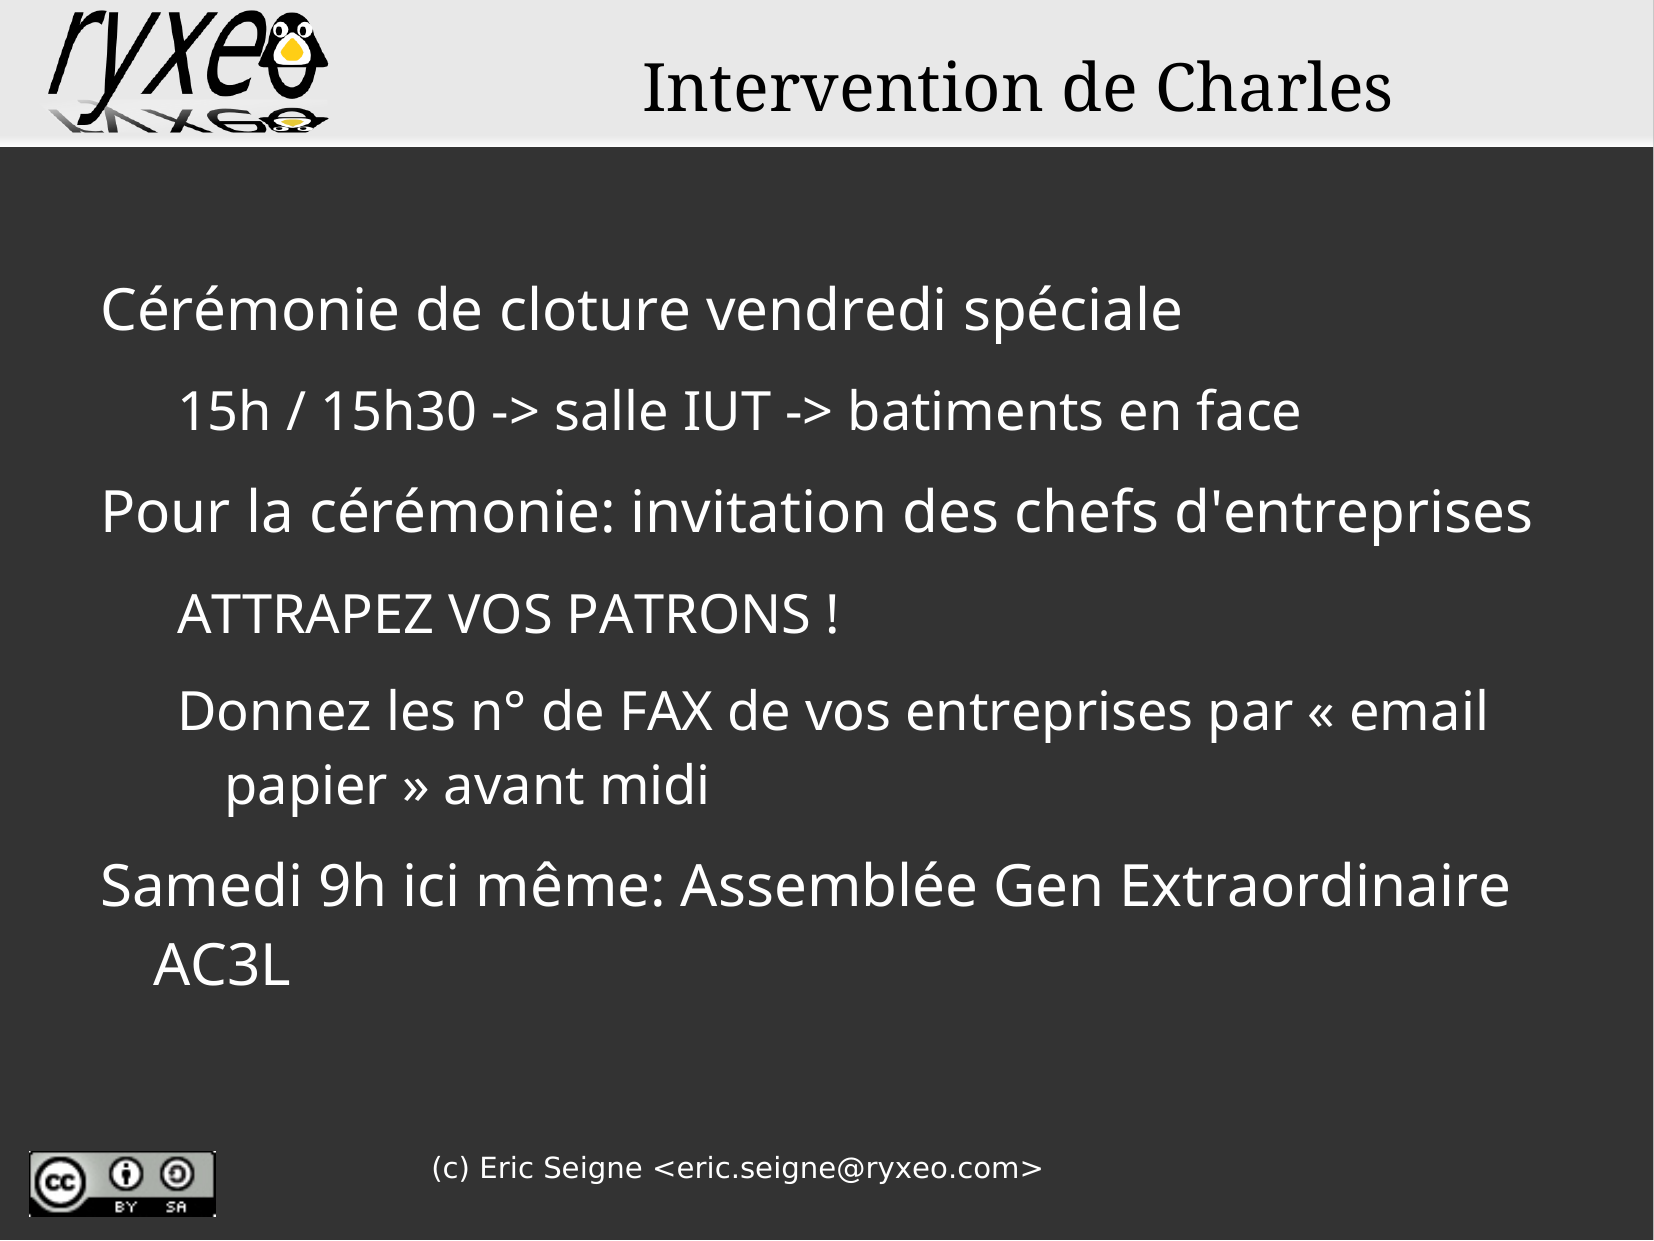

# Intervention de Charles
Cérémonie de cloture vendredi spéciale
15h / 15h30 -> salle IUT -> batiments en face
Pour la cérémonie: invitation des chefs d'entreprises
ATTRAPEZ VOS PATRONS !
Donnez les n° de FAX de vos entreprises par « email papier » avant midi
Samedi 9h ici même: Assemblée Gen Extraordinaire AC3L